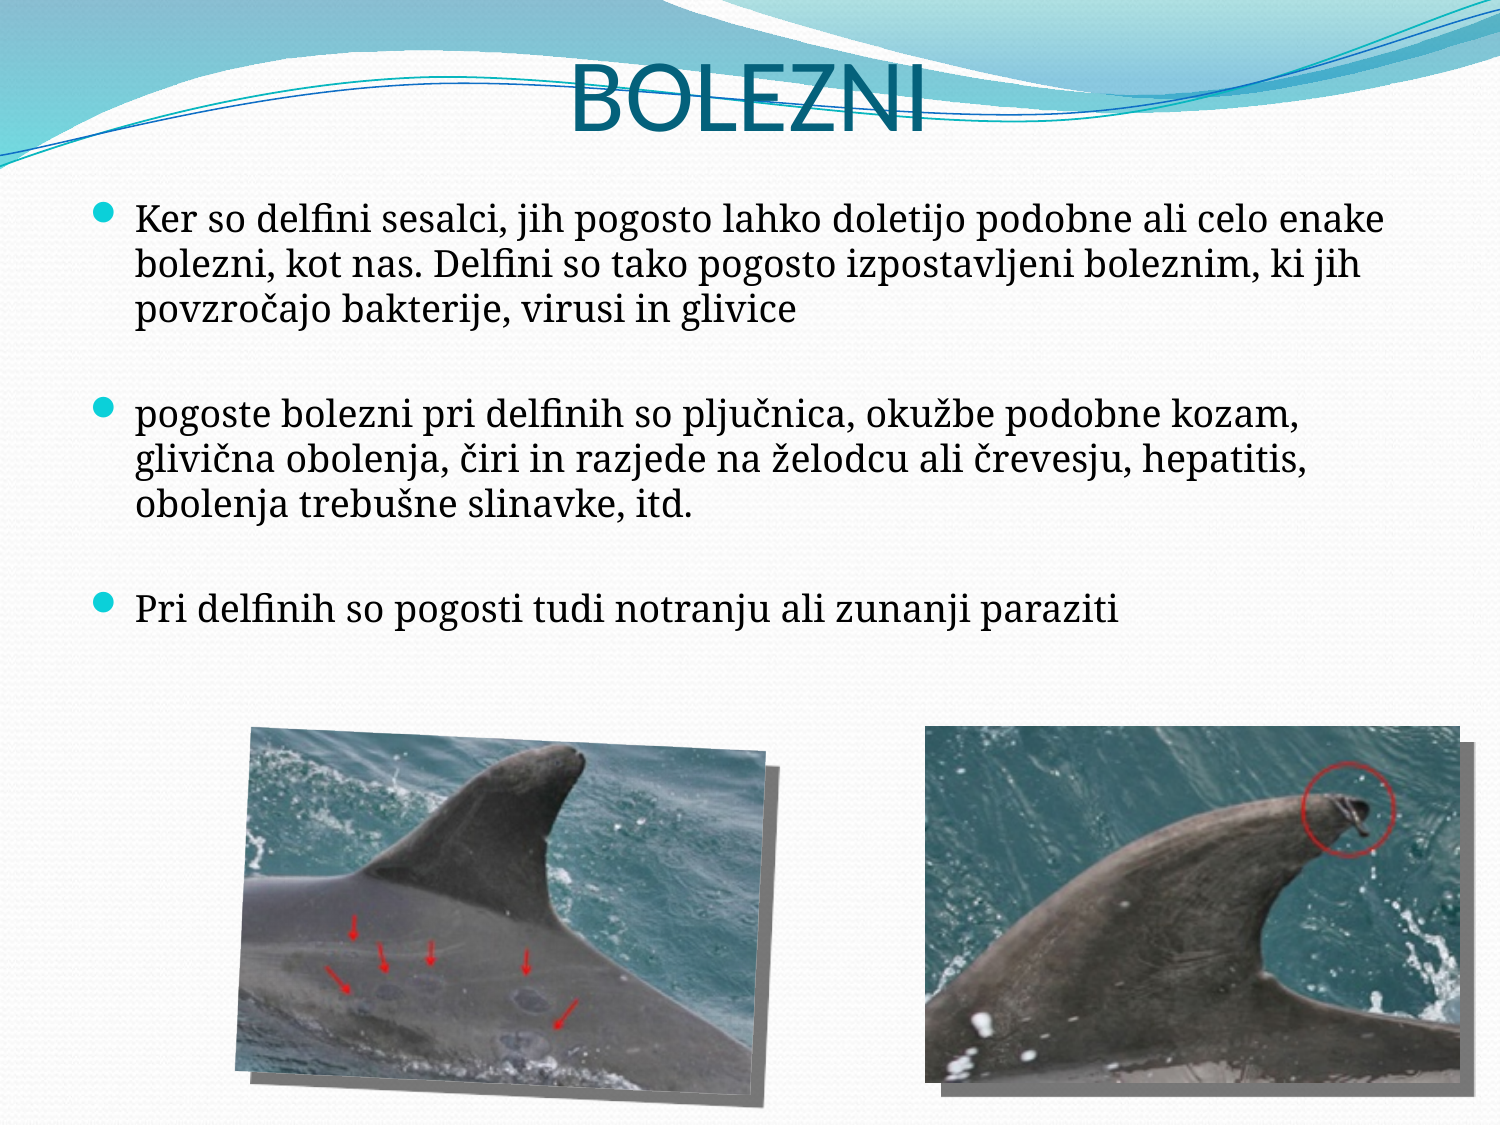

# BOLEZNI
Ker so delfini sesalci, jih pogosto lahko doletijo podobne ali celo enake bolezni, kot nas. Delfini so tako pogosto izpostavljeni boleznim, ki jih povzročajo bakterije, virusi in glivice
pogoste bolezni pri delfinih so pljučnica, okužbe podobne kozam, glivična obolenja, čiri in razjede na želodcu ali črevesju, hepatitis, obolenja trebušne slinavke, itd.
Pri delfinih so pogosti tudi notranju ali zunanji paraziti